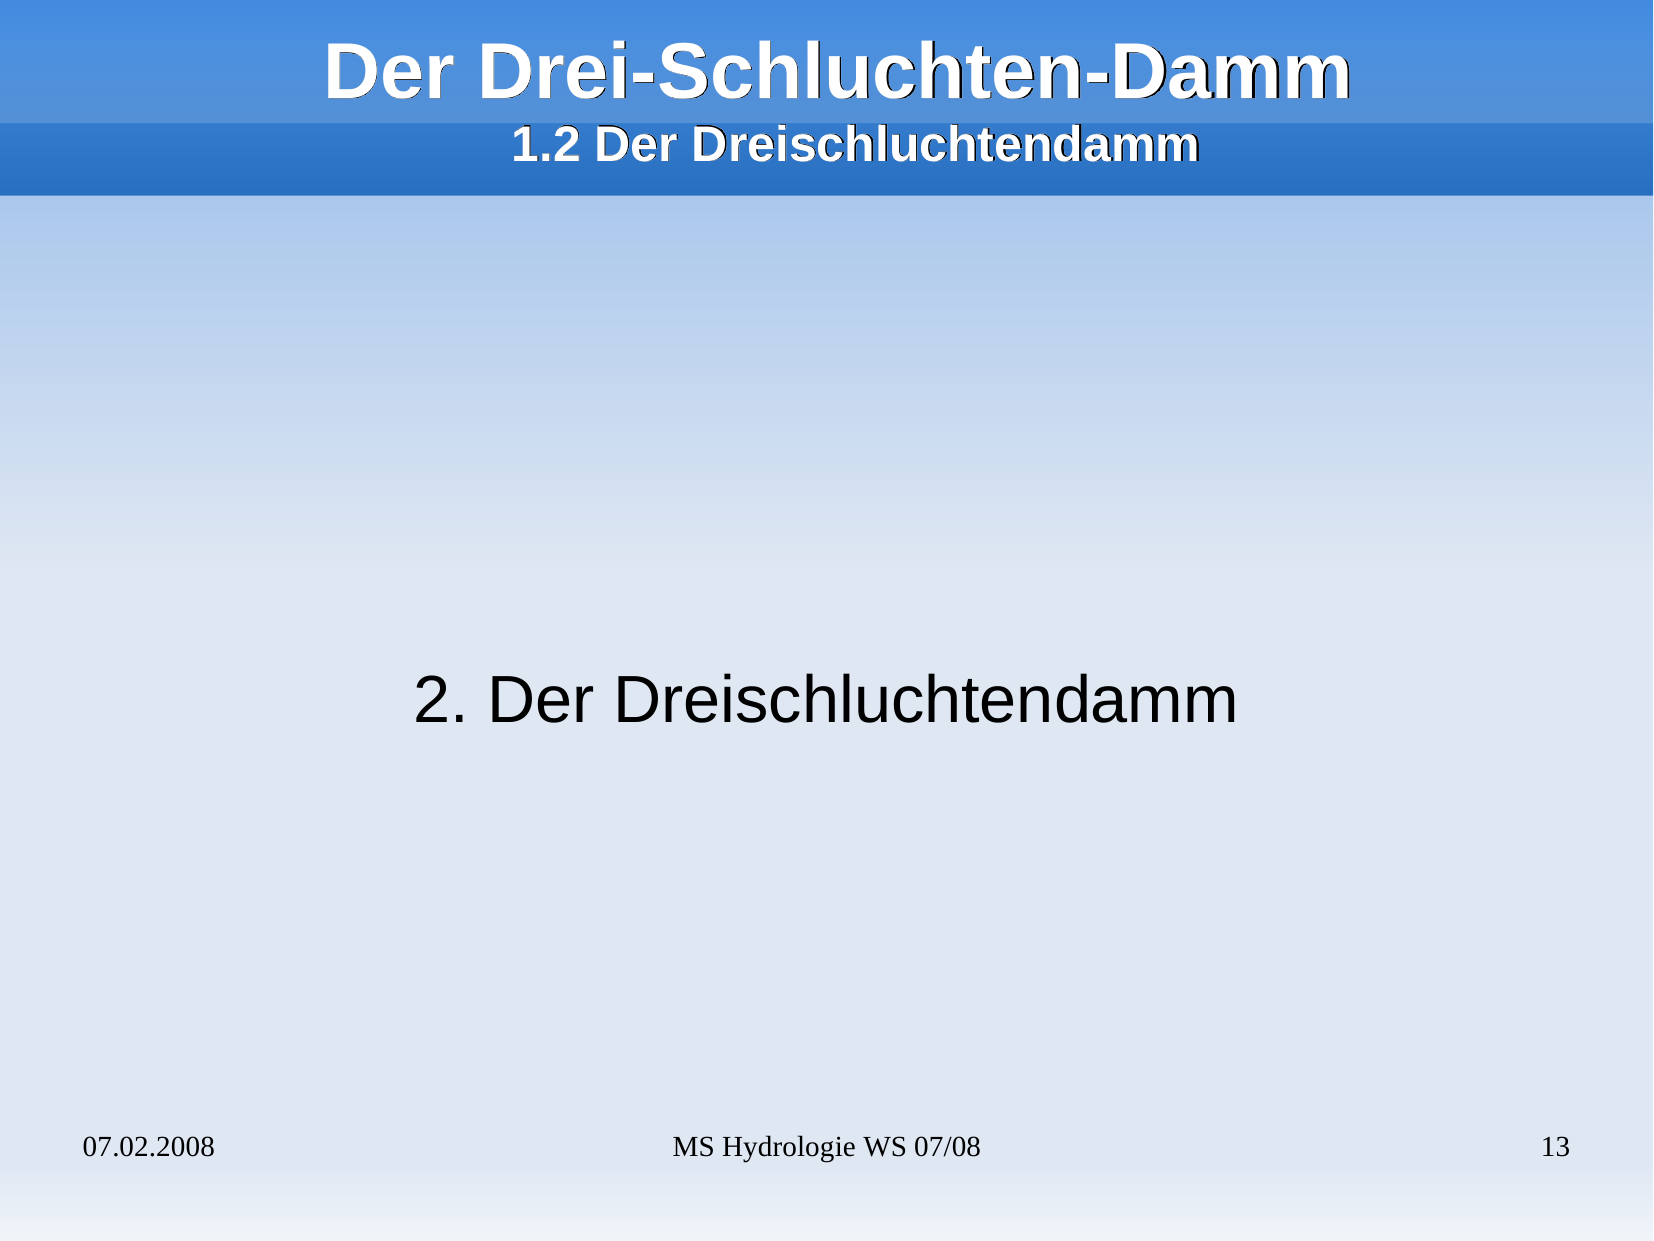

# Der Drei-Schluchten-Damm 1.2 Der Dreischluchtendamm
2. Der Dreischluchtendamm
07.02.2008
MS Hydrologie WS 07/08
13